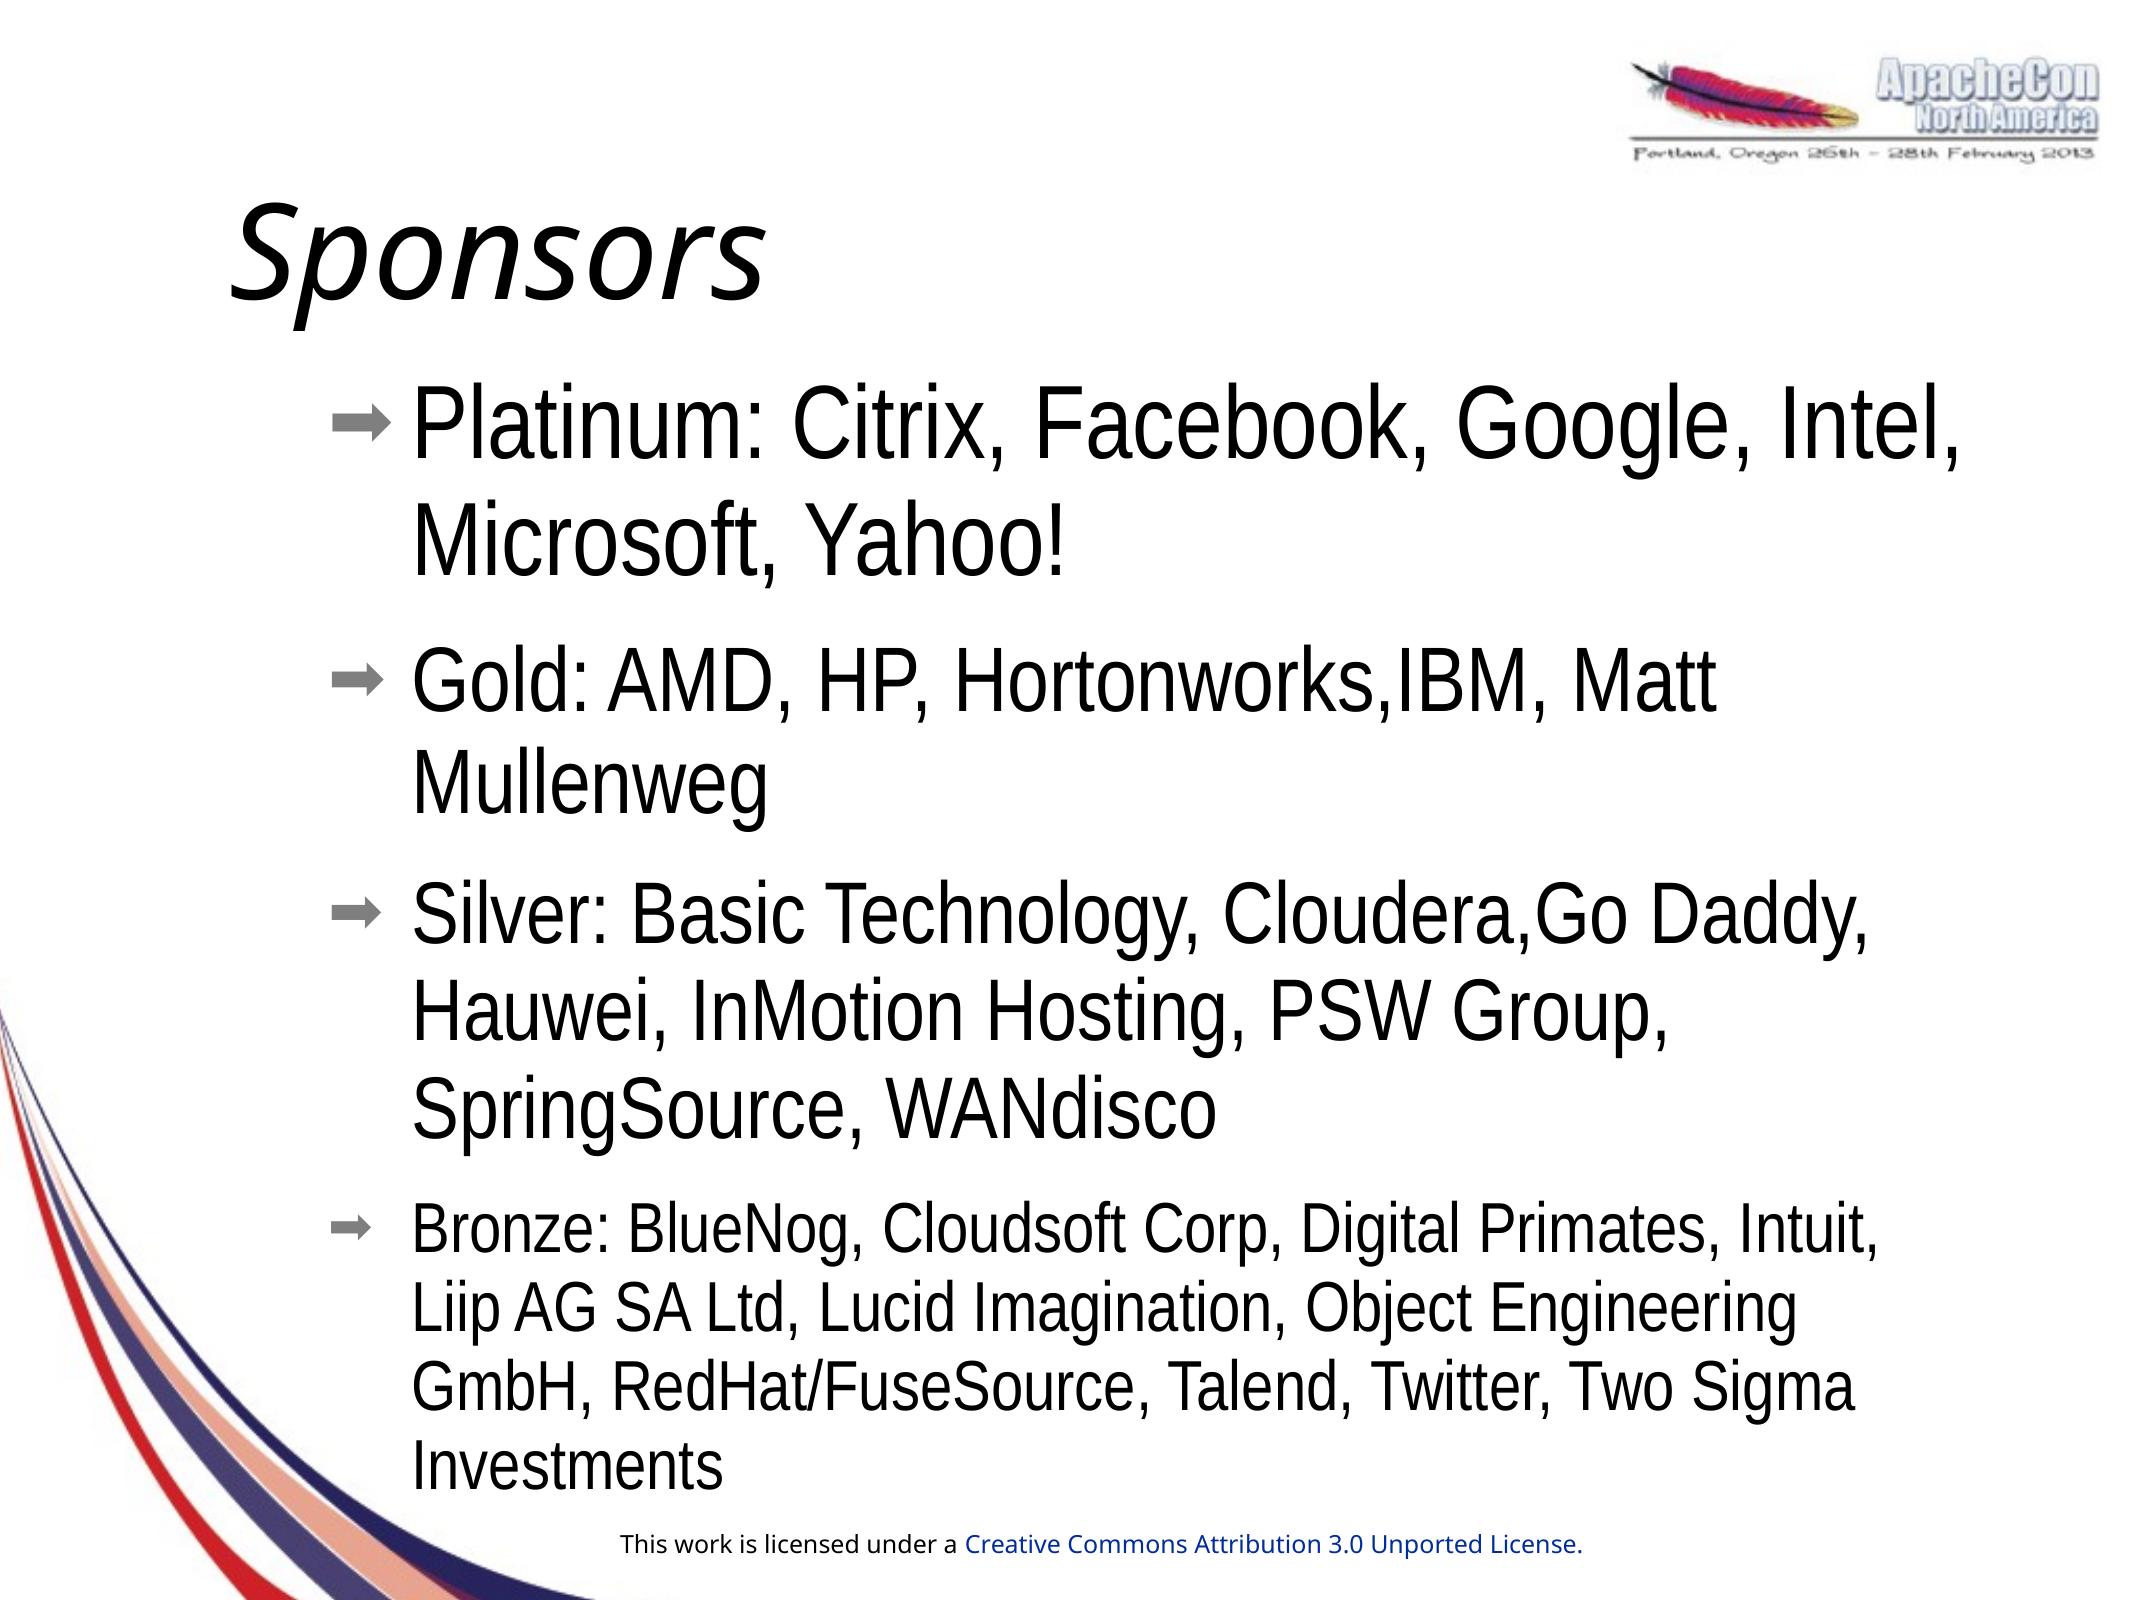

# Sponsors
Platinum: Citrix, Facebook, Google, Intel, Microsoft, Yahoo!
Gold: AMD, HP, Hortonworks,IBM, Matt Mullenweg
Silver: Basic Technology, Cloudera,Go Daddy, Hauwei, InMotion Hosting, PSW Group, SpringSource, WANdisco
Bronze: BlueNog, Cloudsoft Corp, Digital Primates, Intuit, Liip AG SA Ltd, Lucid Imagination, Object Engineering GmbH, RedHat/FuseSource, Talend, Twitter, Two Sigma Investments
This work is licensed under a Creative Commons Attribution 3.0 Unported License.